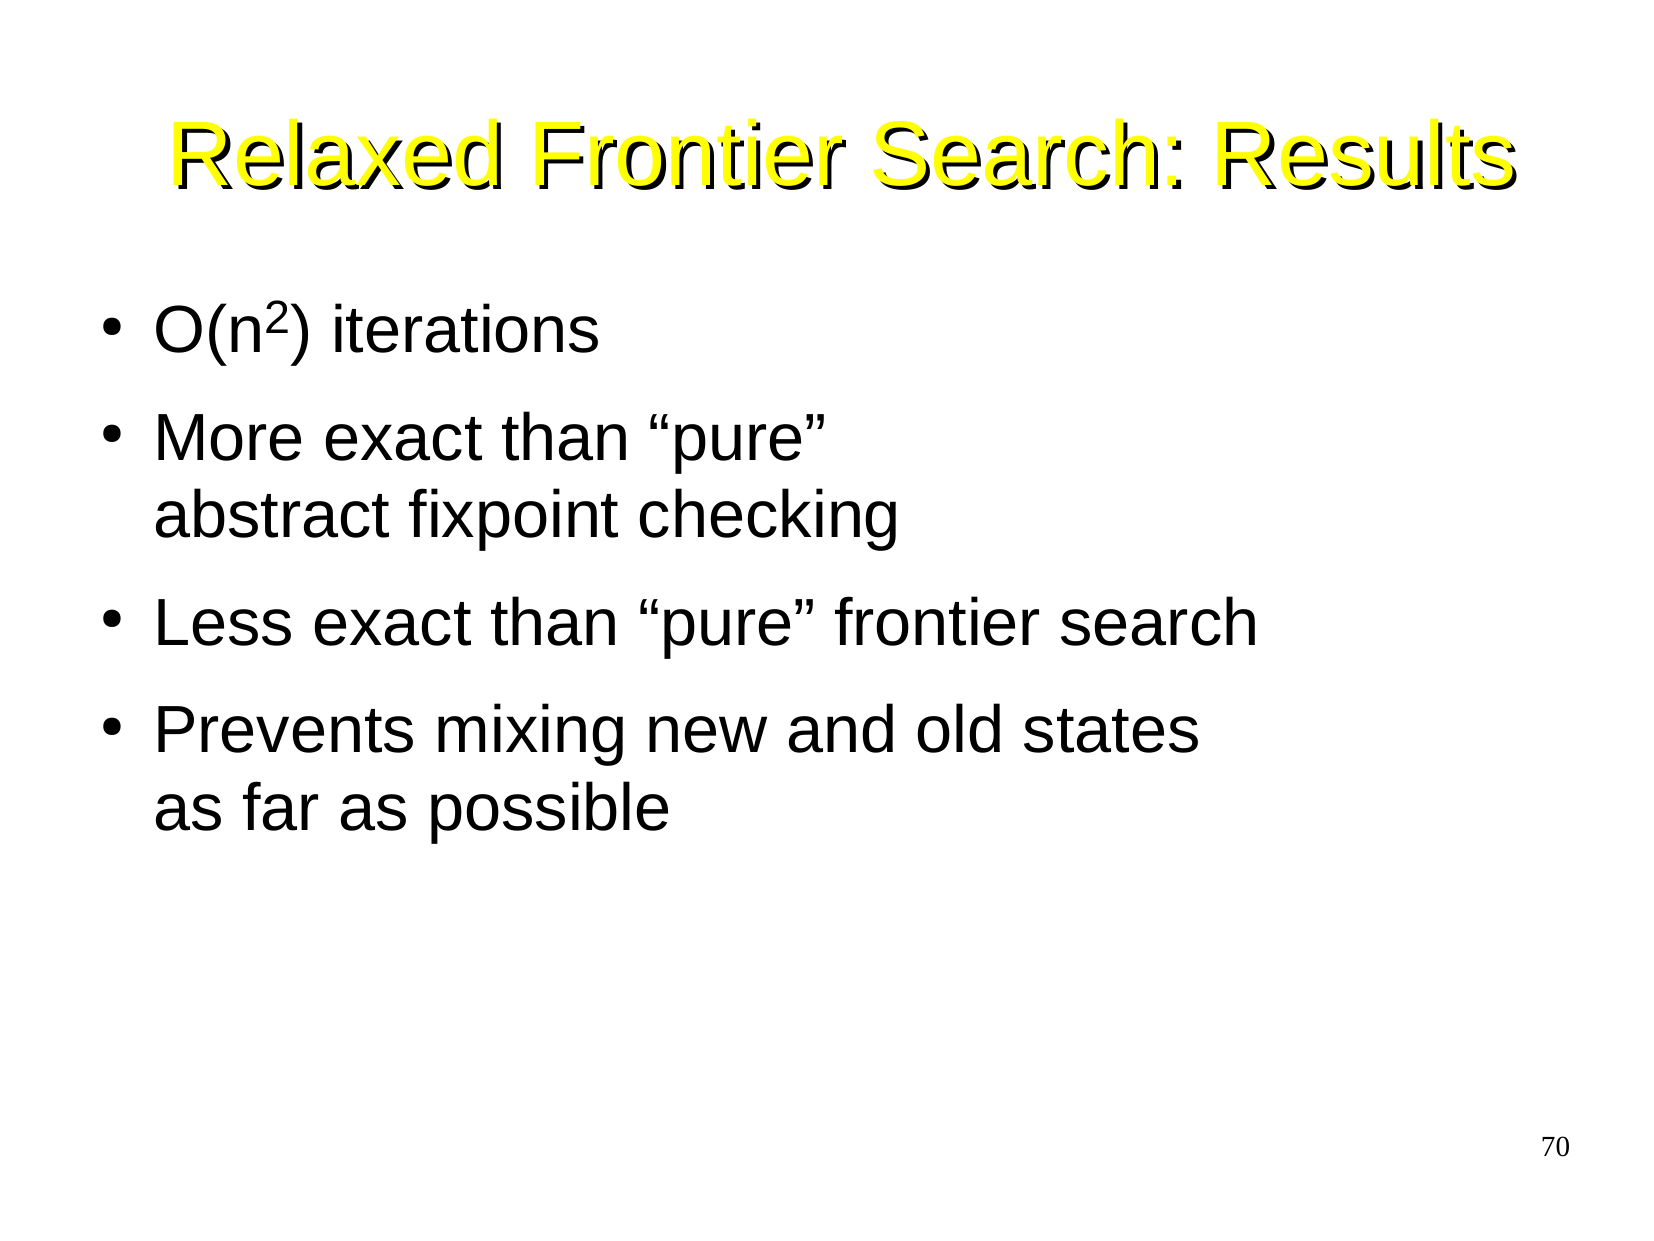

# Relaxed Frontier Search: Results
O(n2) iterations
More exact than “pure”
abstract fixpoint checking
Less exact than “pure” frontier search
Prevents mixing new and old states
as far as possible
70